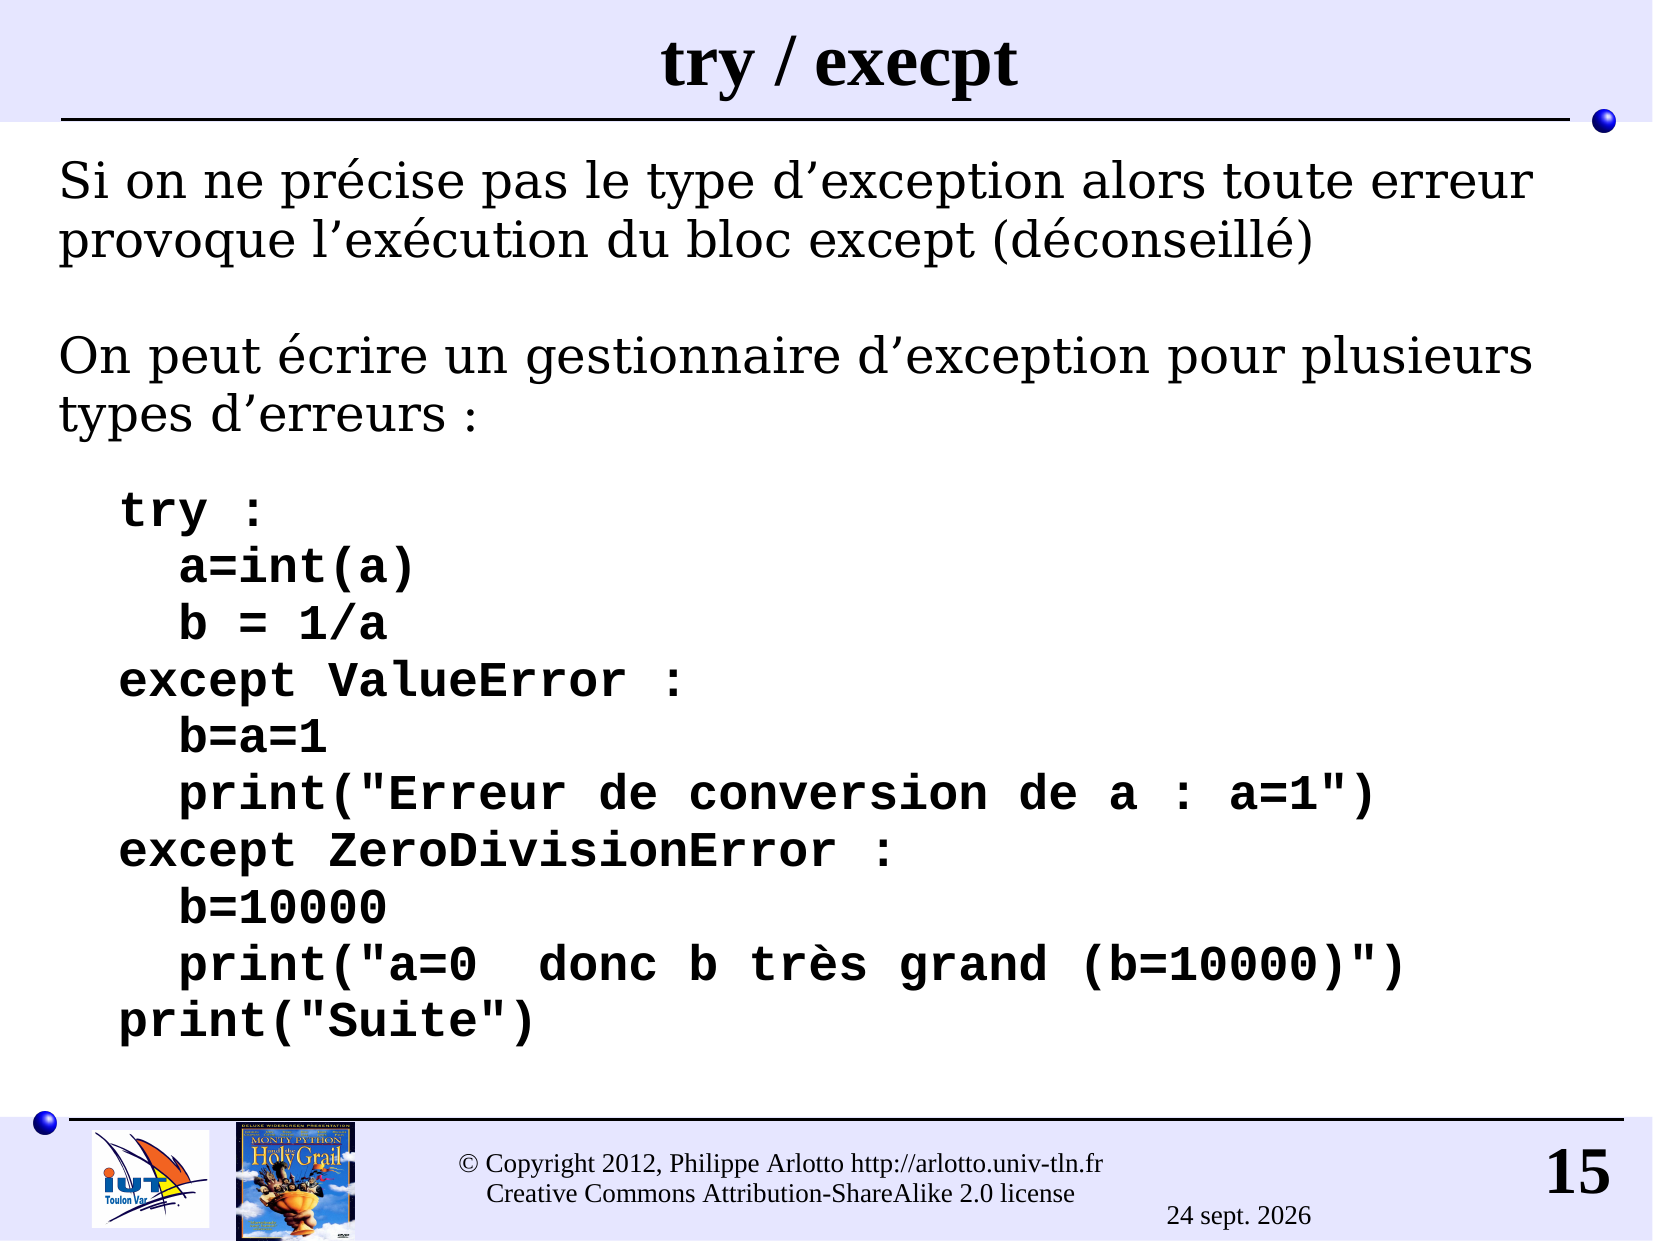

# try / execpt
Si on ne précise pas le type d’exception alors toute erreur provoque l’exécution du bloc except (déconseillé)
On peut écrire un gestionnaire d’exception pour plusieurs types d’erreurs :
try :
 a=int(a)
 b = 1/a
except ValueError :
 b=a=1
 print("Erreur de conversion de a : a=1")
except ZeroDivisionError :
 b=10000
 print("a=0 donc b très grand (b=10000)")
print("Suite")